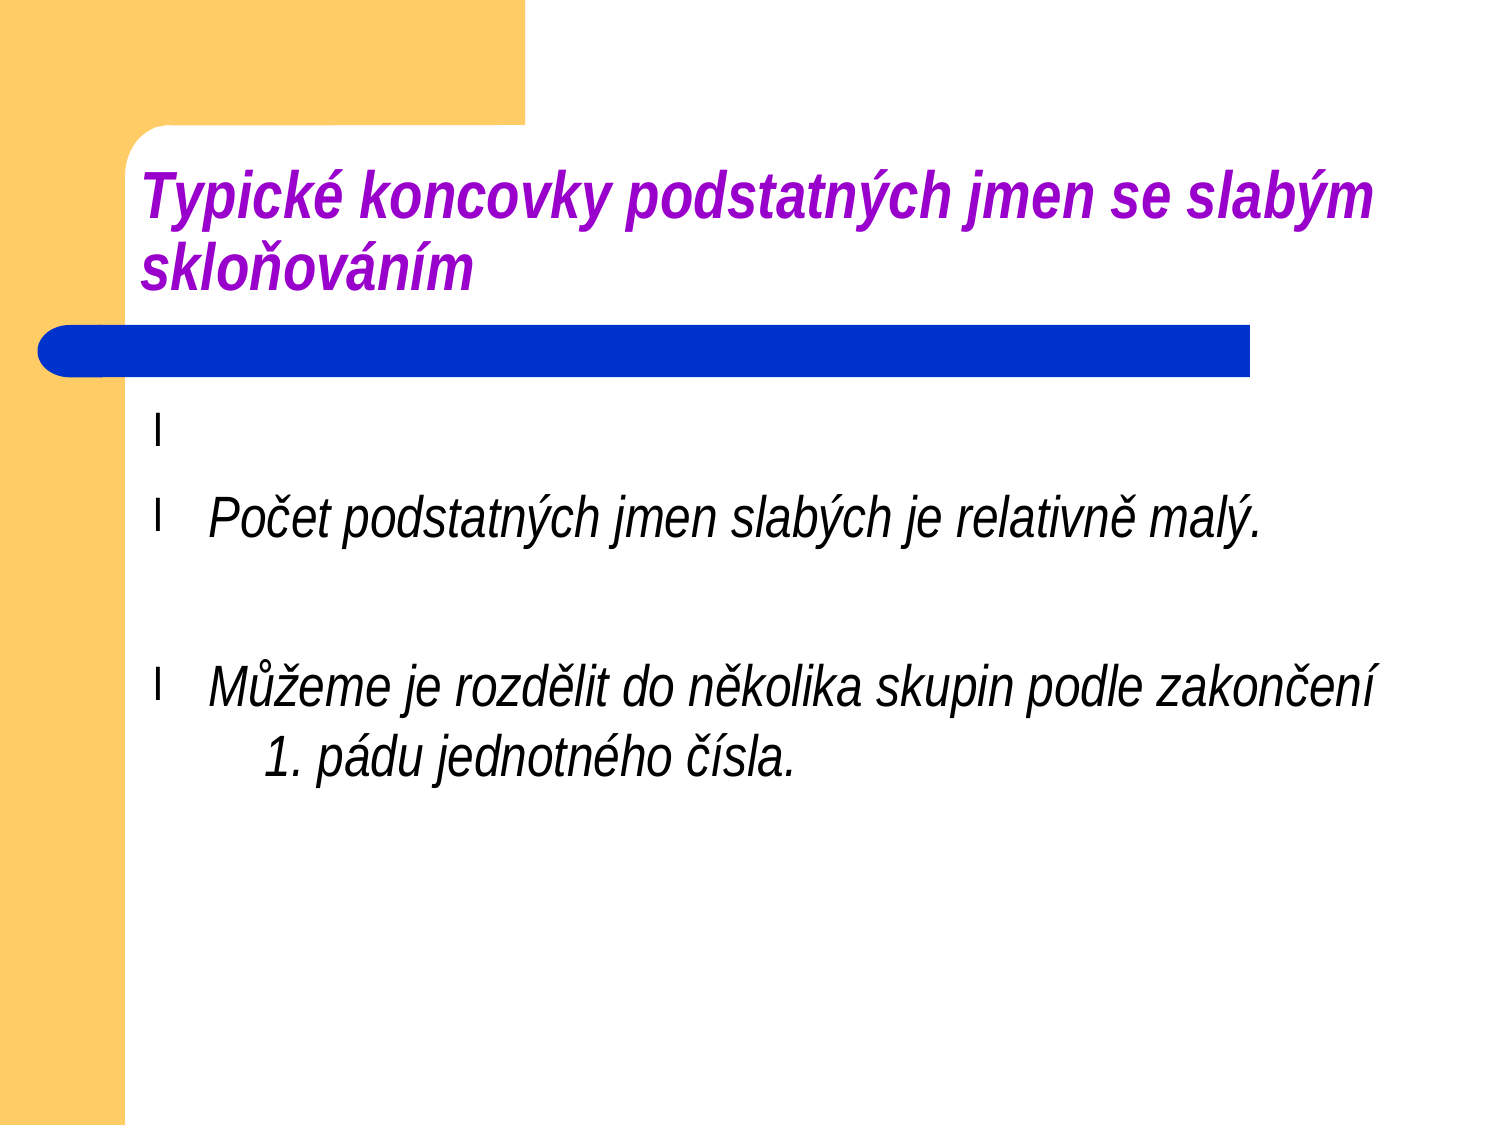

# Typické koncovky podstatných jmen se slabým skloňováním
Počet podstatných jmen slabých je relativně malý.
Můžeme je rozdělit do několika skupin podle zakončení 1. pádu jednotného čísla.